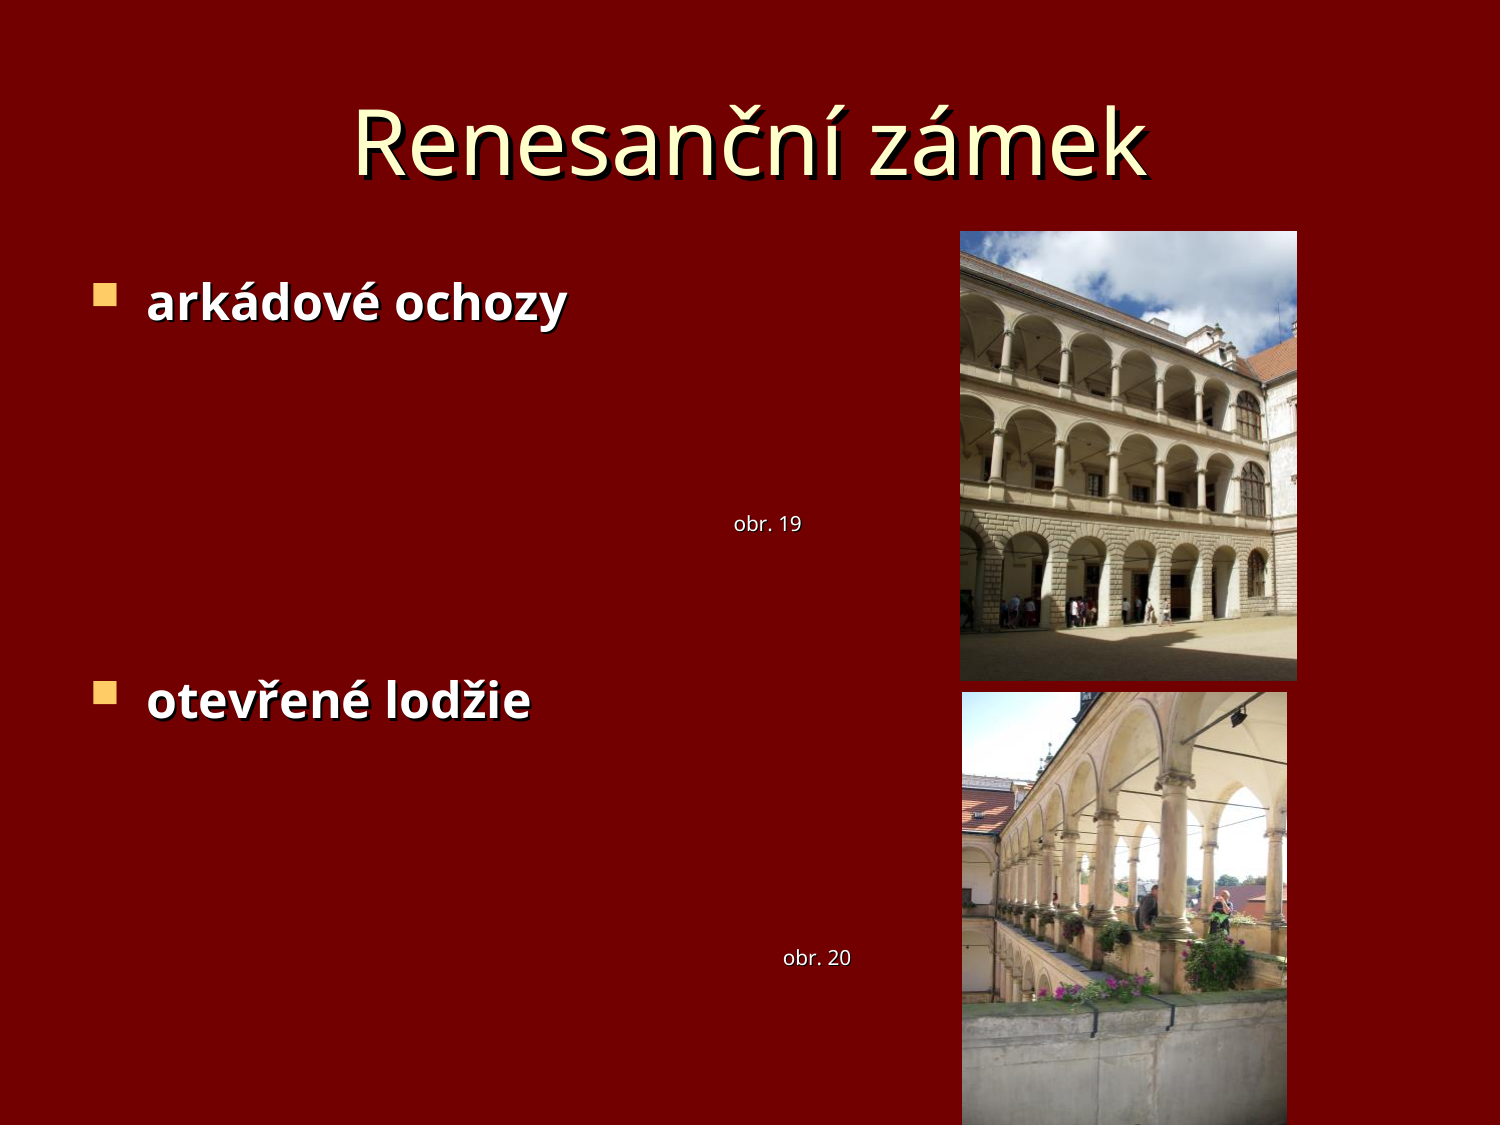

# Renesanční zámek
arkádové ochozy
 obr. 19
otevřené lodžie
 obr. 20